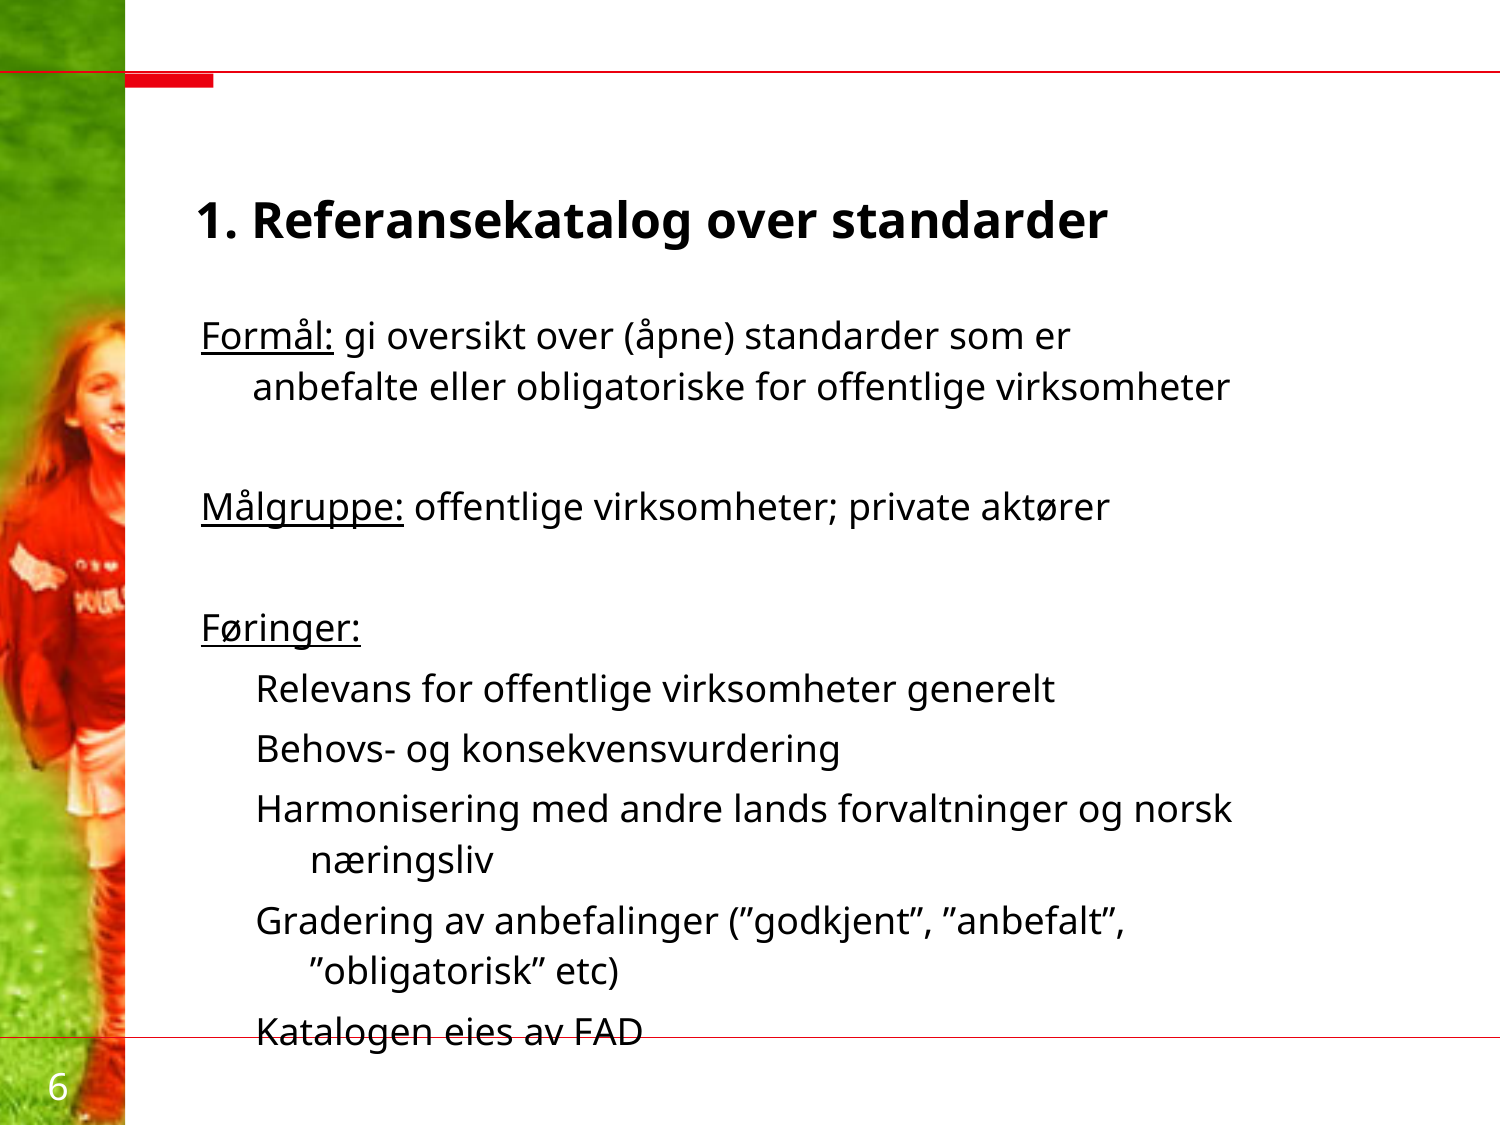

# 1. Referansekatalog over standarder
Formål: gi oversikt over (åpne) standarder som er anbefalte eller obligatoriske for offentlige virksomheter
Målgruppe: offentlige virksomheter; private aktører
Føringer:
Relevans for offentlige virksomheter generelt
Behovs- og konsekvensvurdering
Harmonisering med andre lands forvaltninger og norsk næringsliv
Gradering av anbefalinger (”godkjent”, ”anbefalt”, ”obligatorisk” etc)
Katalogen eies av FAD